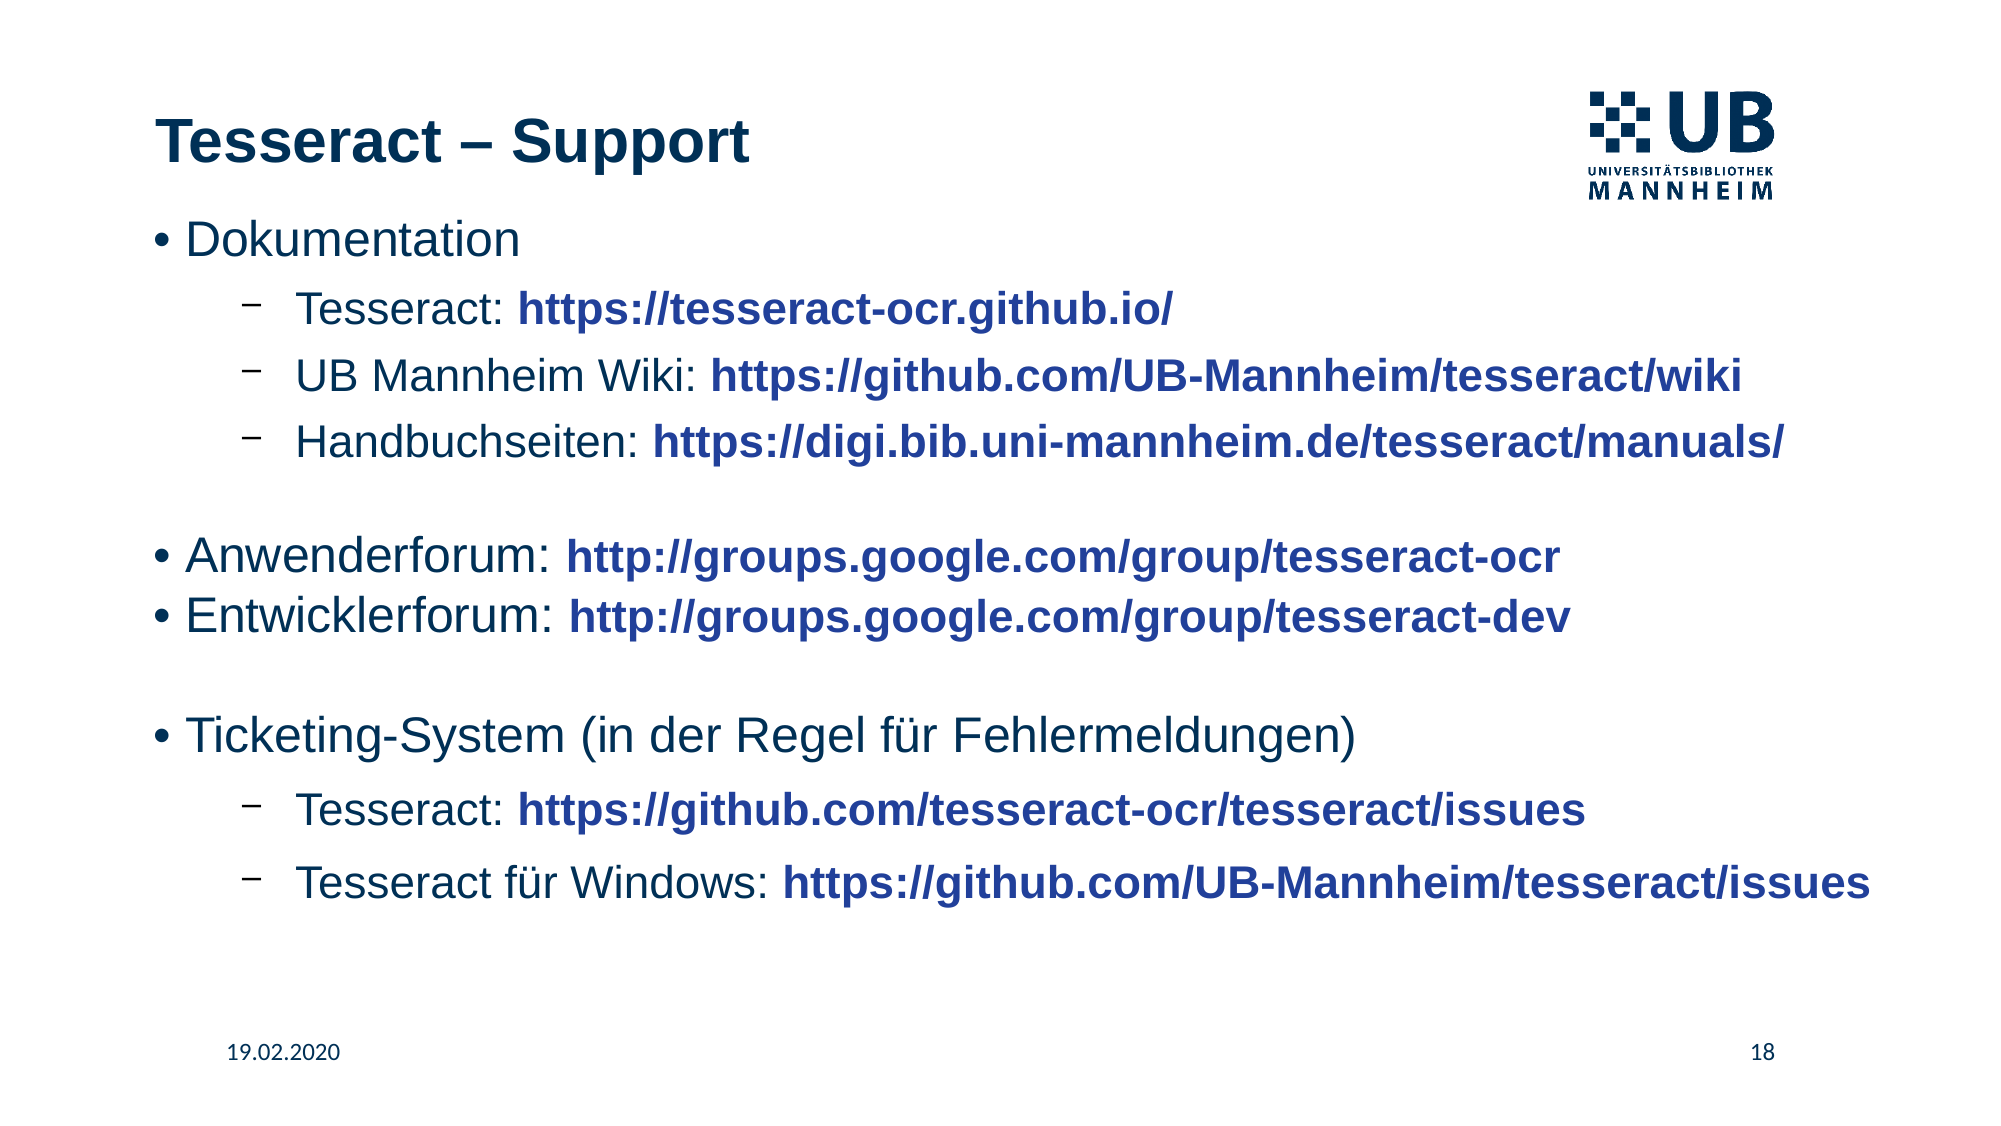

# Tesseract – Support
• Dokumentation
Tesseract: https://tesseract-ocr.github.io/
UB Mannheim Wiki: https://github.com/UB-Mannheim/tesseract/wiki
Handbuchseiten: https://digi.bib.uni-mannheim.de/tesseract/manuals/
• Anwenderforum: http://groups.google.com/group/tesseract-ocr
• Entwicklerforum: http://groups.google.com/group/tesseract-dev
• Ticketing-System (in der Regel für Fehlermeldungen)
Tesseract: https://github.com/tesseract-ocr/tesseract/issues
Tesseract für Windows: https://github.com/UB-Mannheim/tesseract/issues
19.02.2020